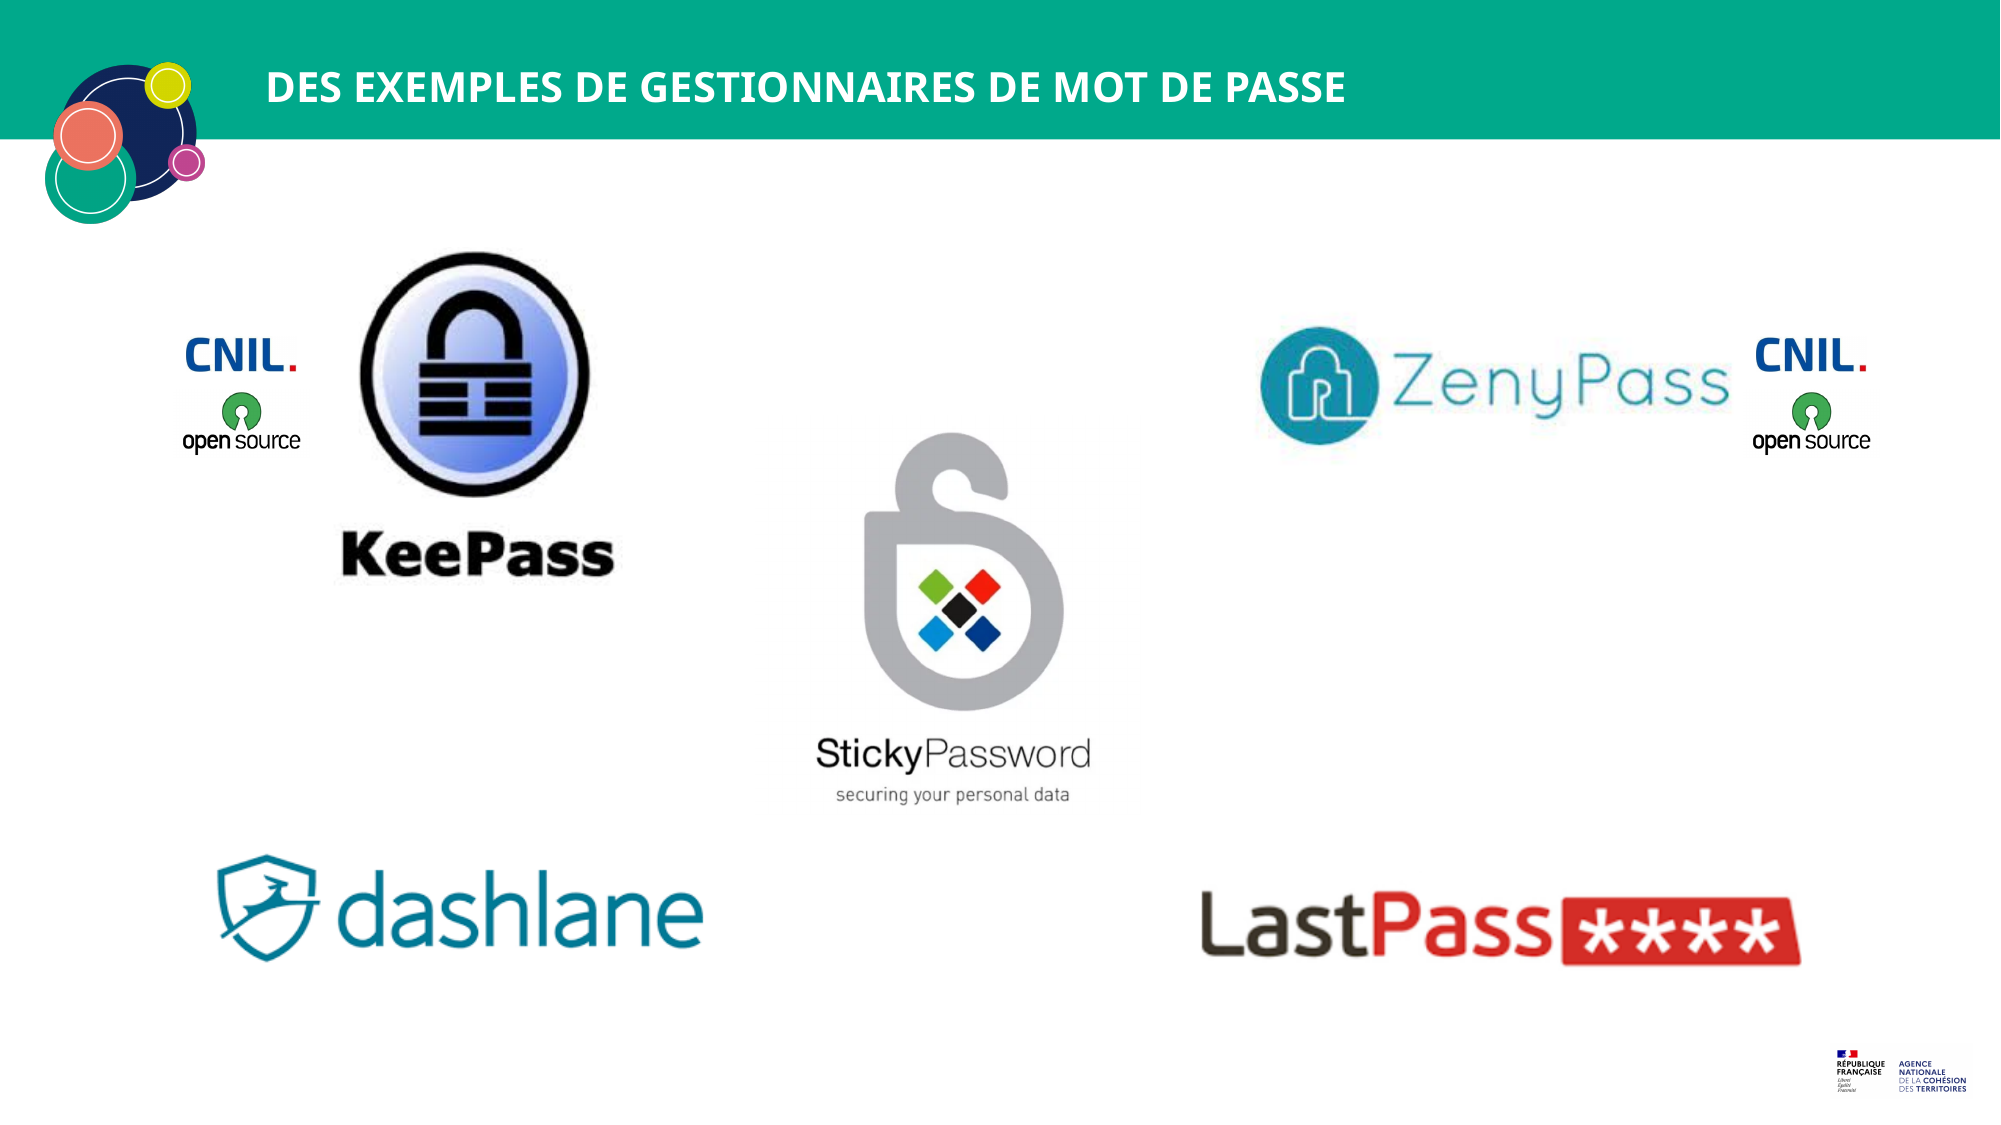

DES EXEMPLES DE GESTIONNAIRES DE MOT DE PASSE